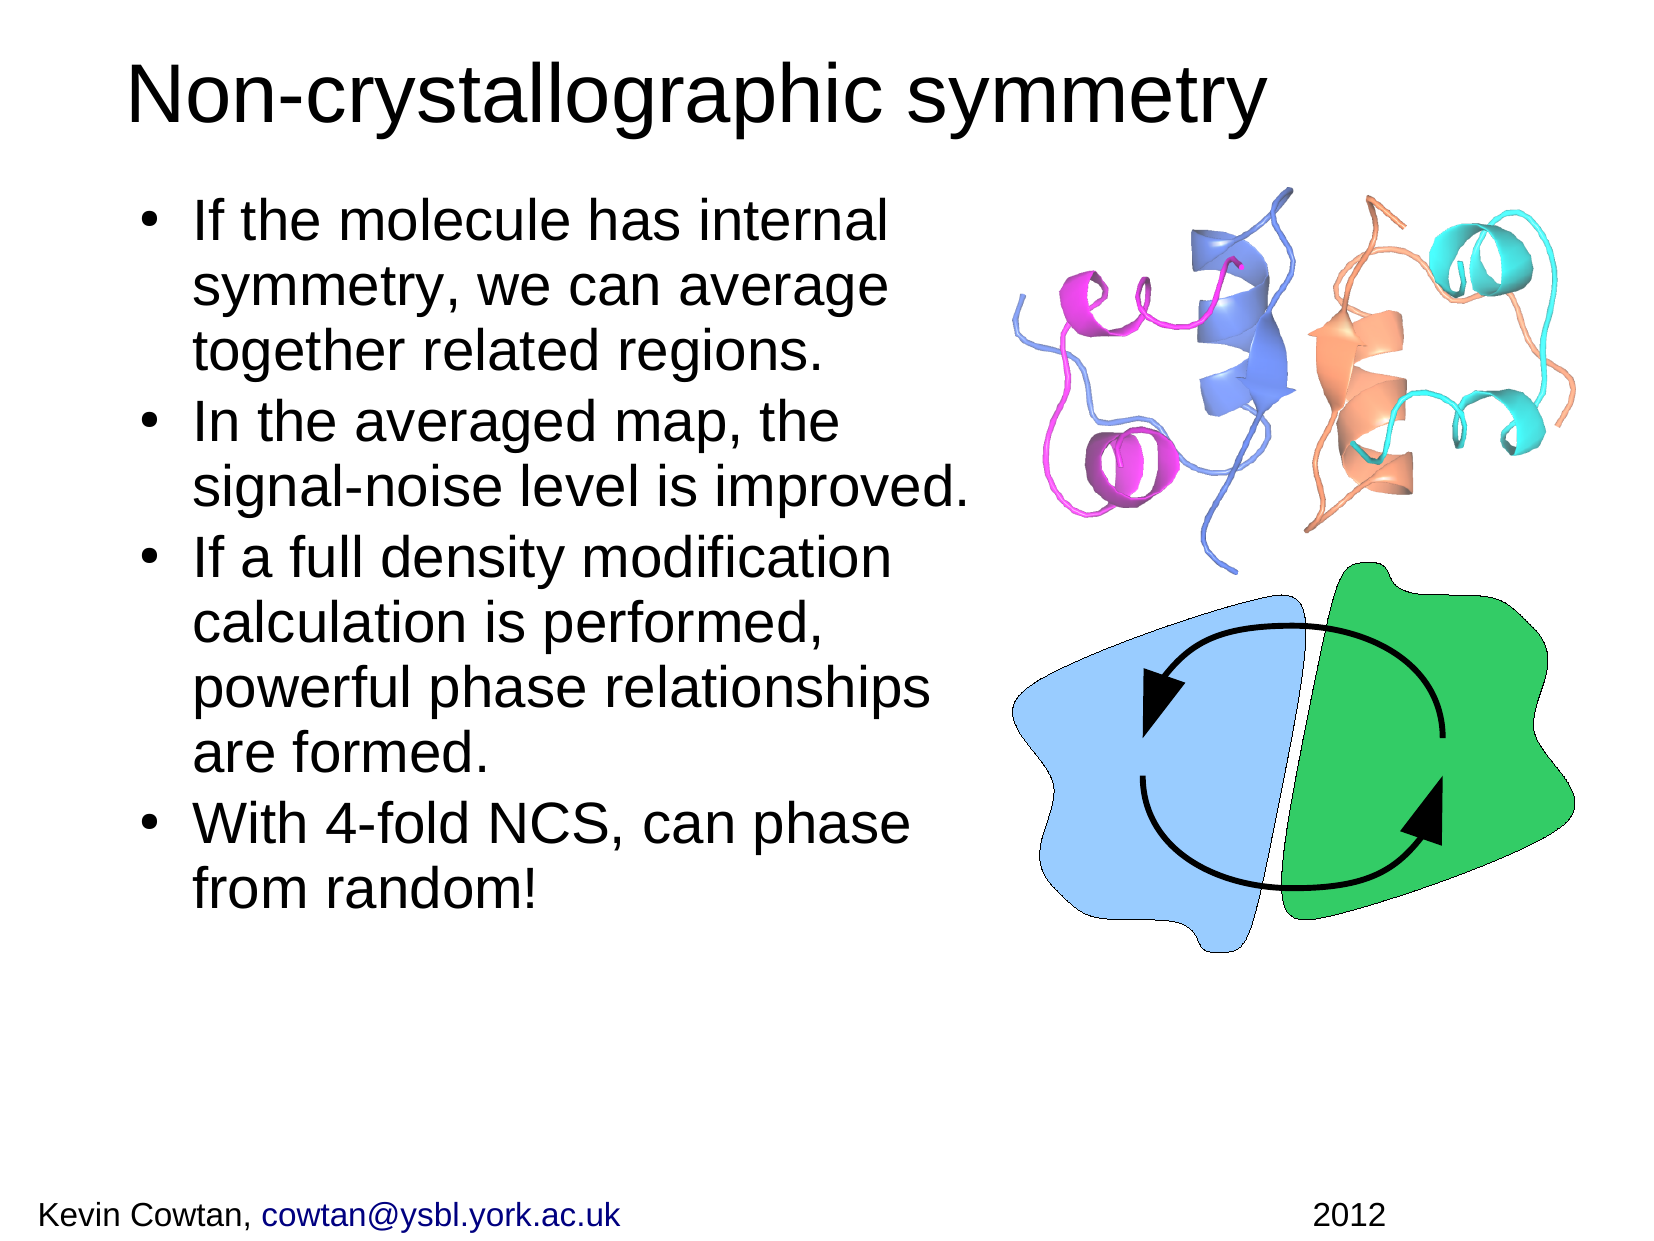

# Non-crystallographic symmetry
If the molecule has internal
symmetry, we can average
together related regions.
In the averaged map, the
signal-noise level is improved.
If a full density modification
calculation is performed,
powerful phase relationships
are formed.
With 4-fold NCS, can phase
from random!